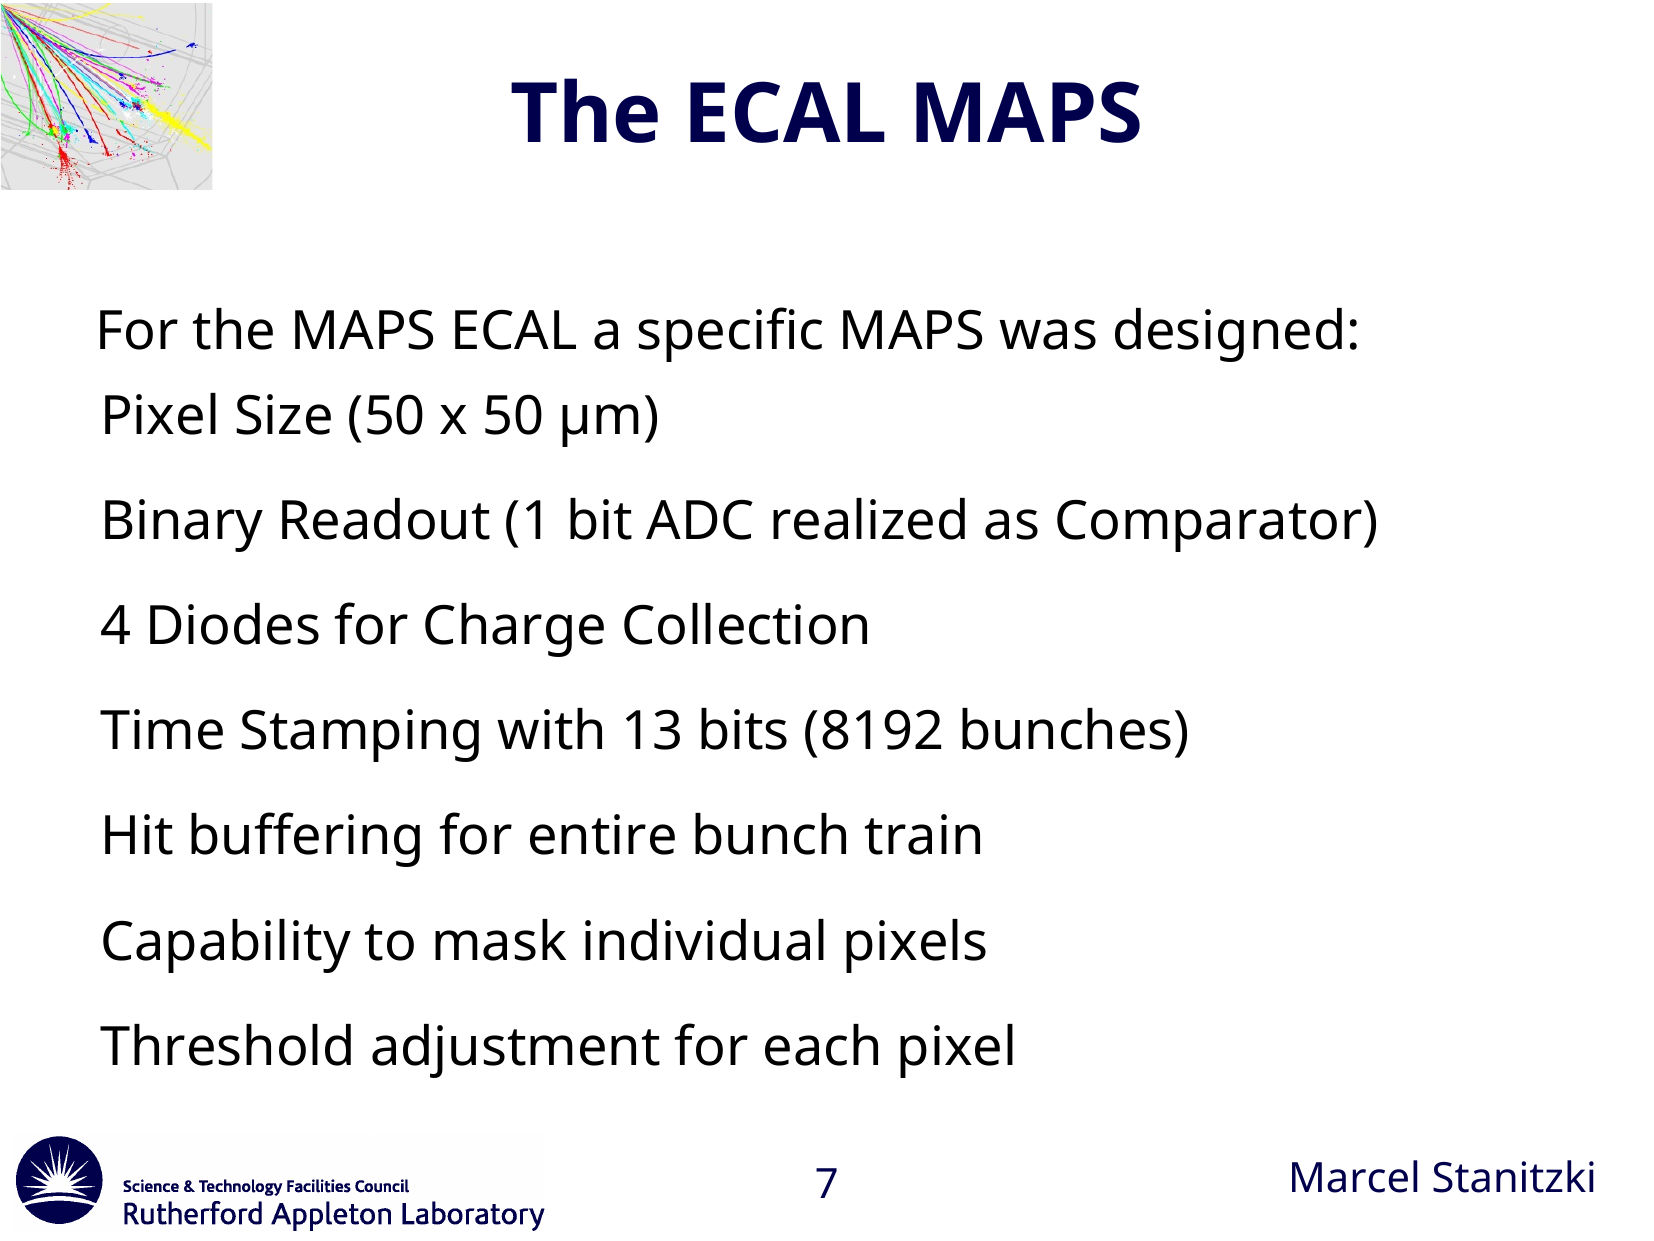

# The ECAL MAPS
For the MAPS ECAL a specific MAPS was designed:
Pixel Size (50 x 50 µm)
Binary Readout (1 bit ADC realized as Comparator)
4 Diodes for Charge Collection
Time Stamping with 13 bits (8192 bunches)
Hit buffering for entire bunch train
Capability to mask individual pixels
Threshold adjustment for each pixel